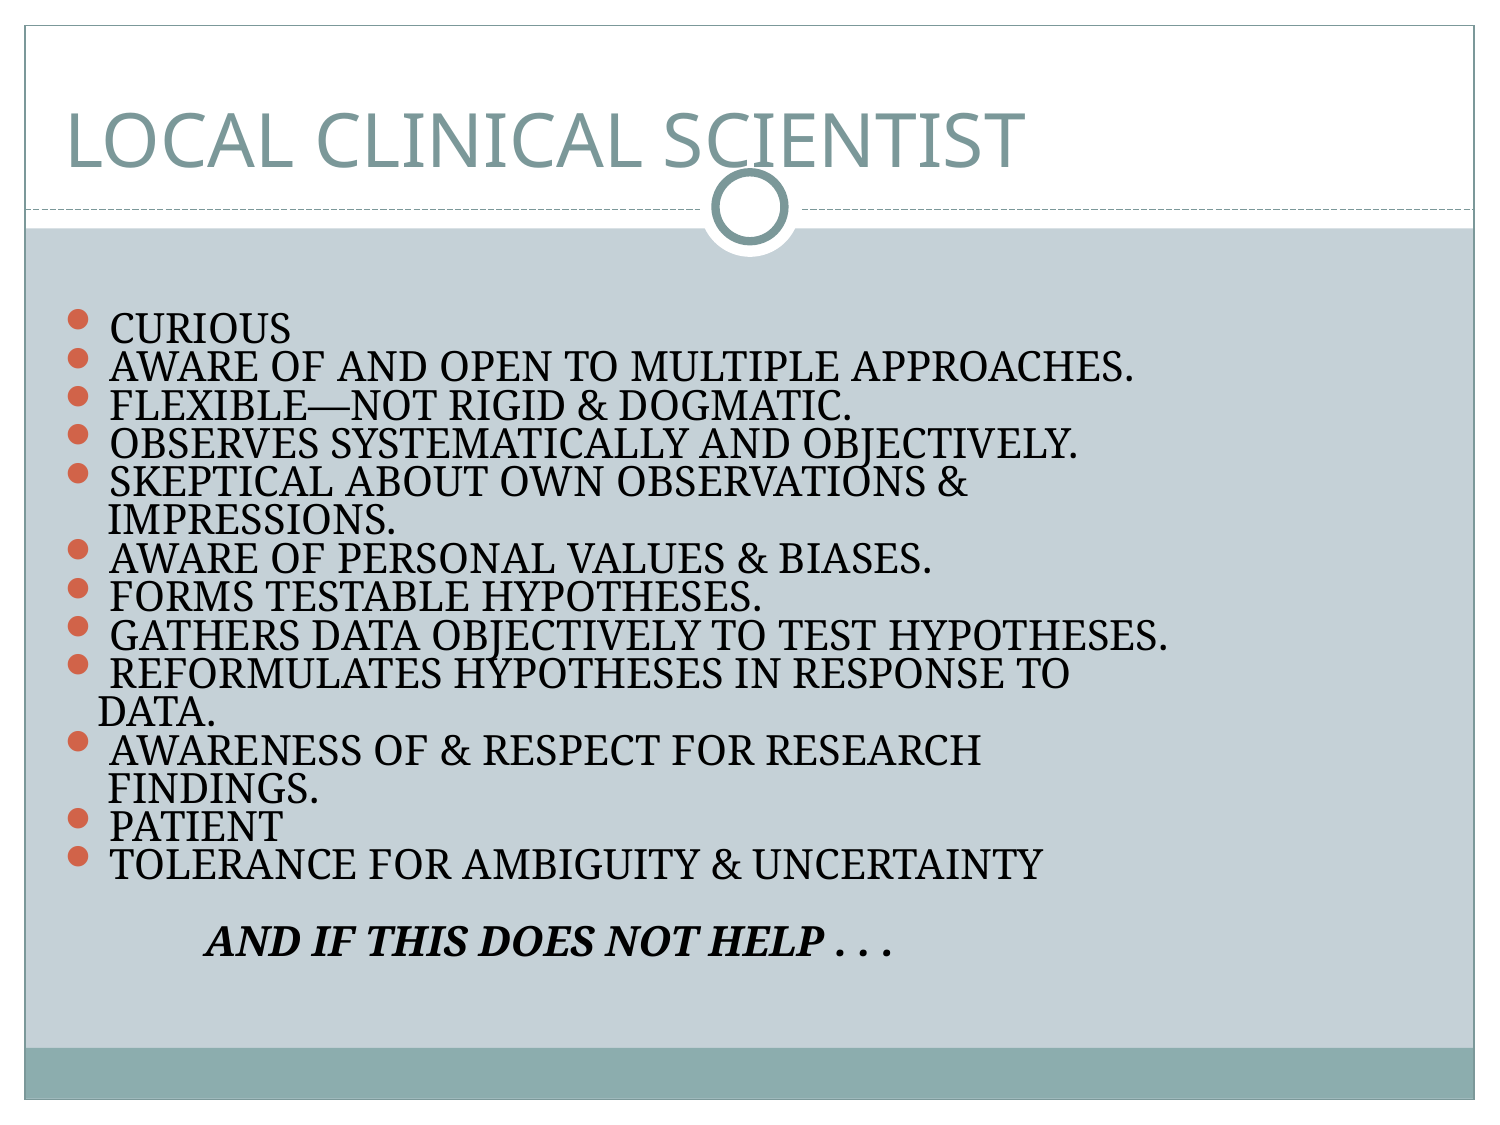

# LOCAL CLINICAL SCIENTIST
CURIOUS
AWARE OF AND OPEN TO MULTIPLE APPROACHES.
FLEXIBLE—NOT RIGID & DOGMATIC.
OBSERVES SYSTEMATICALLY AND OBJECTIVELY.
SKEPTICAL ABOUT OWN OBSERVATIONS &
 IMPRESSIONS.
AWARE OF PERSONAL VALUES & BIASES.
FORMS TESTABLE HYPOTHESES.
GATHERS DATA OBJECTIVELY TO TEST HYPOTHESES.
REFORMULATES HYPOTHESES IN RESPONSE TO
 DATA.
AWARENESS OF & RESPECT FOR RESEARCH
 FINDINGS.
PATIENT
TOLERANCE FOR AMBIGUITY & UNCERTAINTY
 AND IF THIS DOES NOT HELP . . .